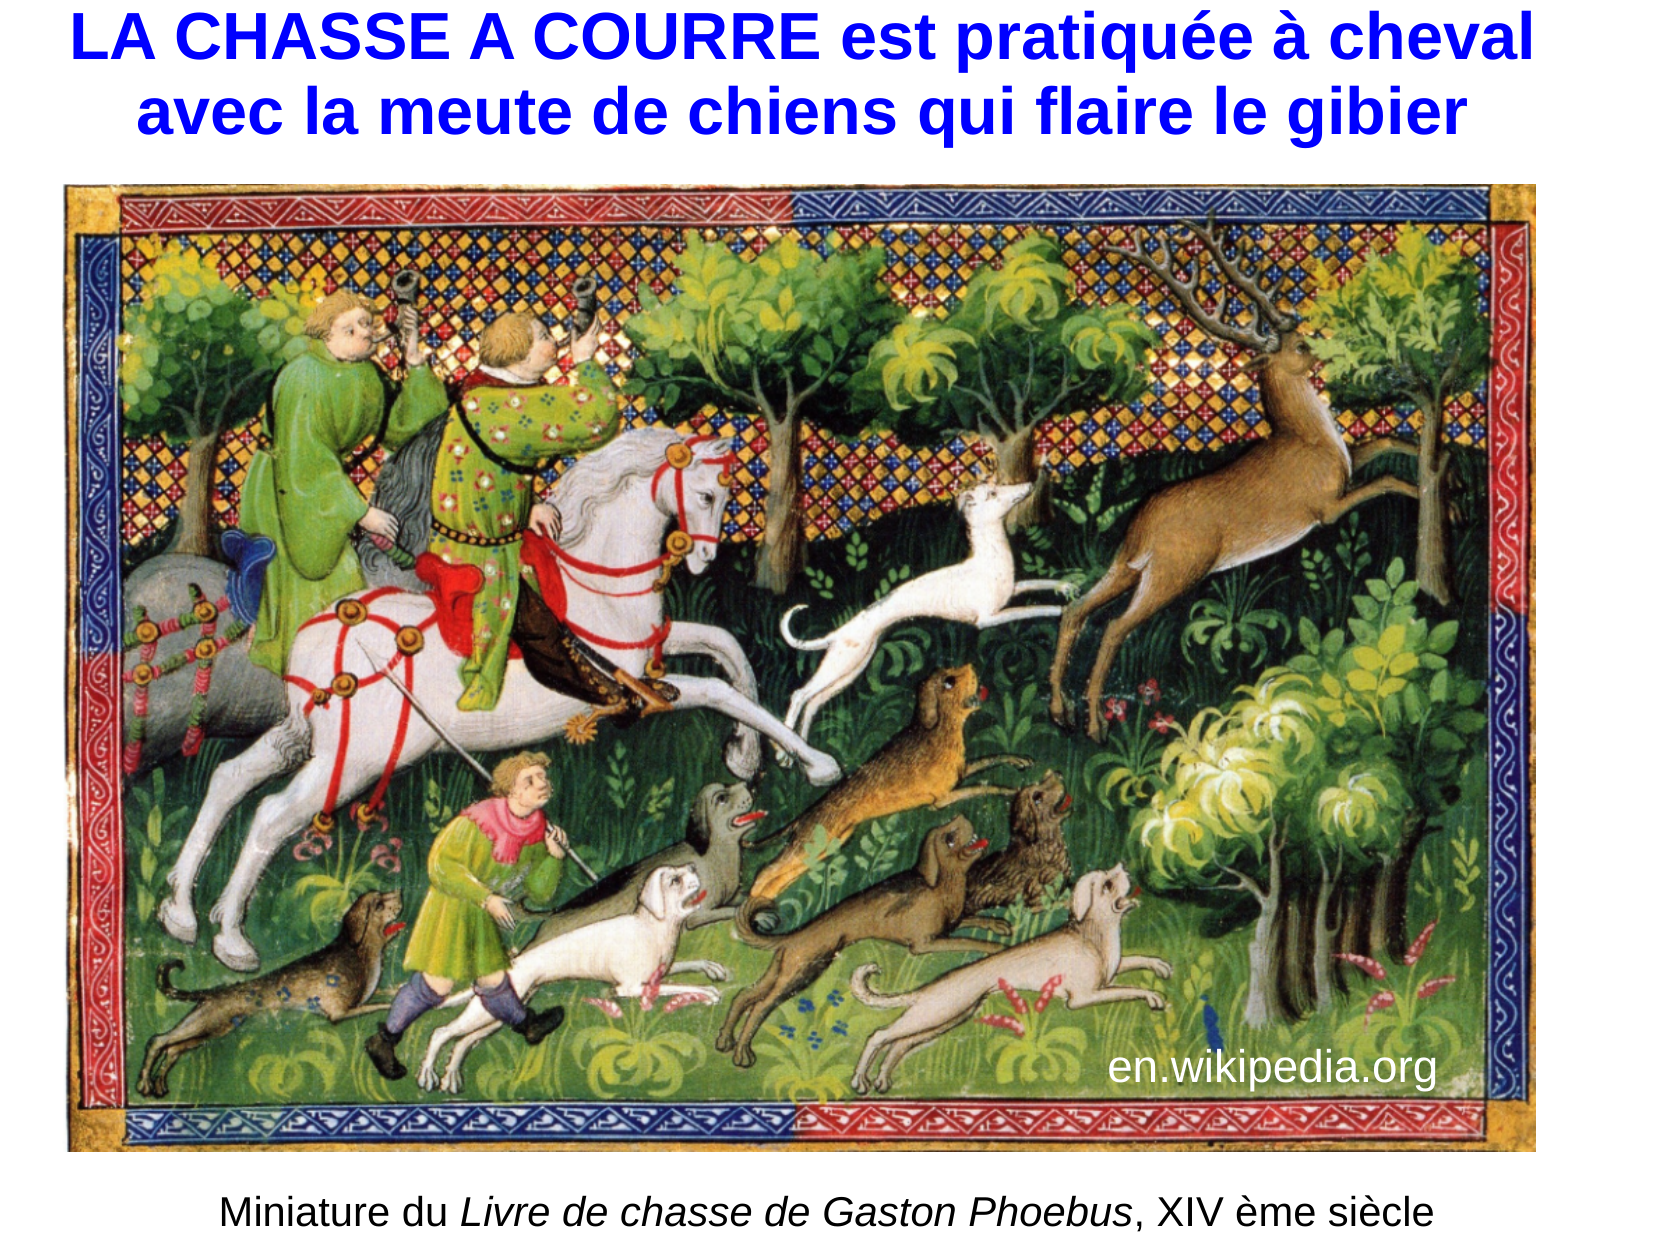

# LA CHASSE A COURRE est pratiquée à cheval avec la meute de chiens qui flaire le gibier
en.wikipedia.org
Miniature du Livre de chasse de Gaston Phoebus, XIV ème siècle